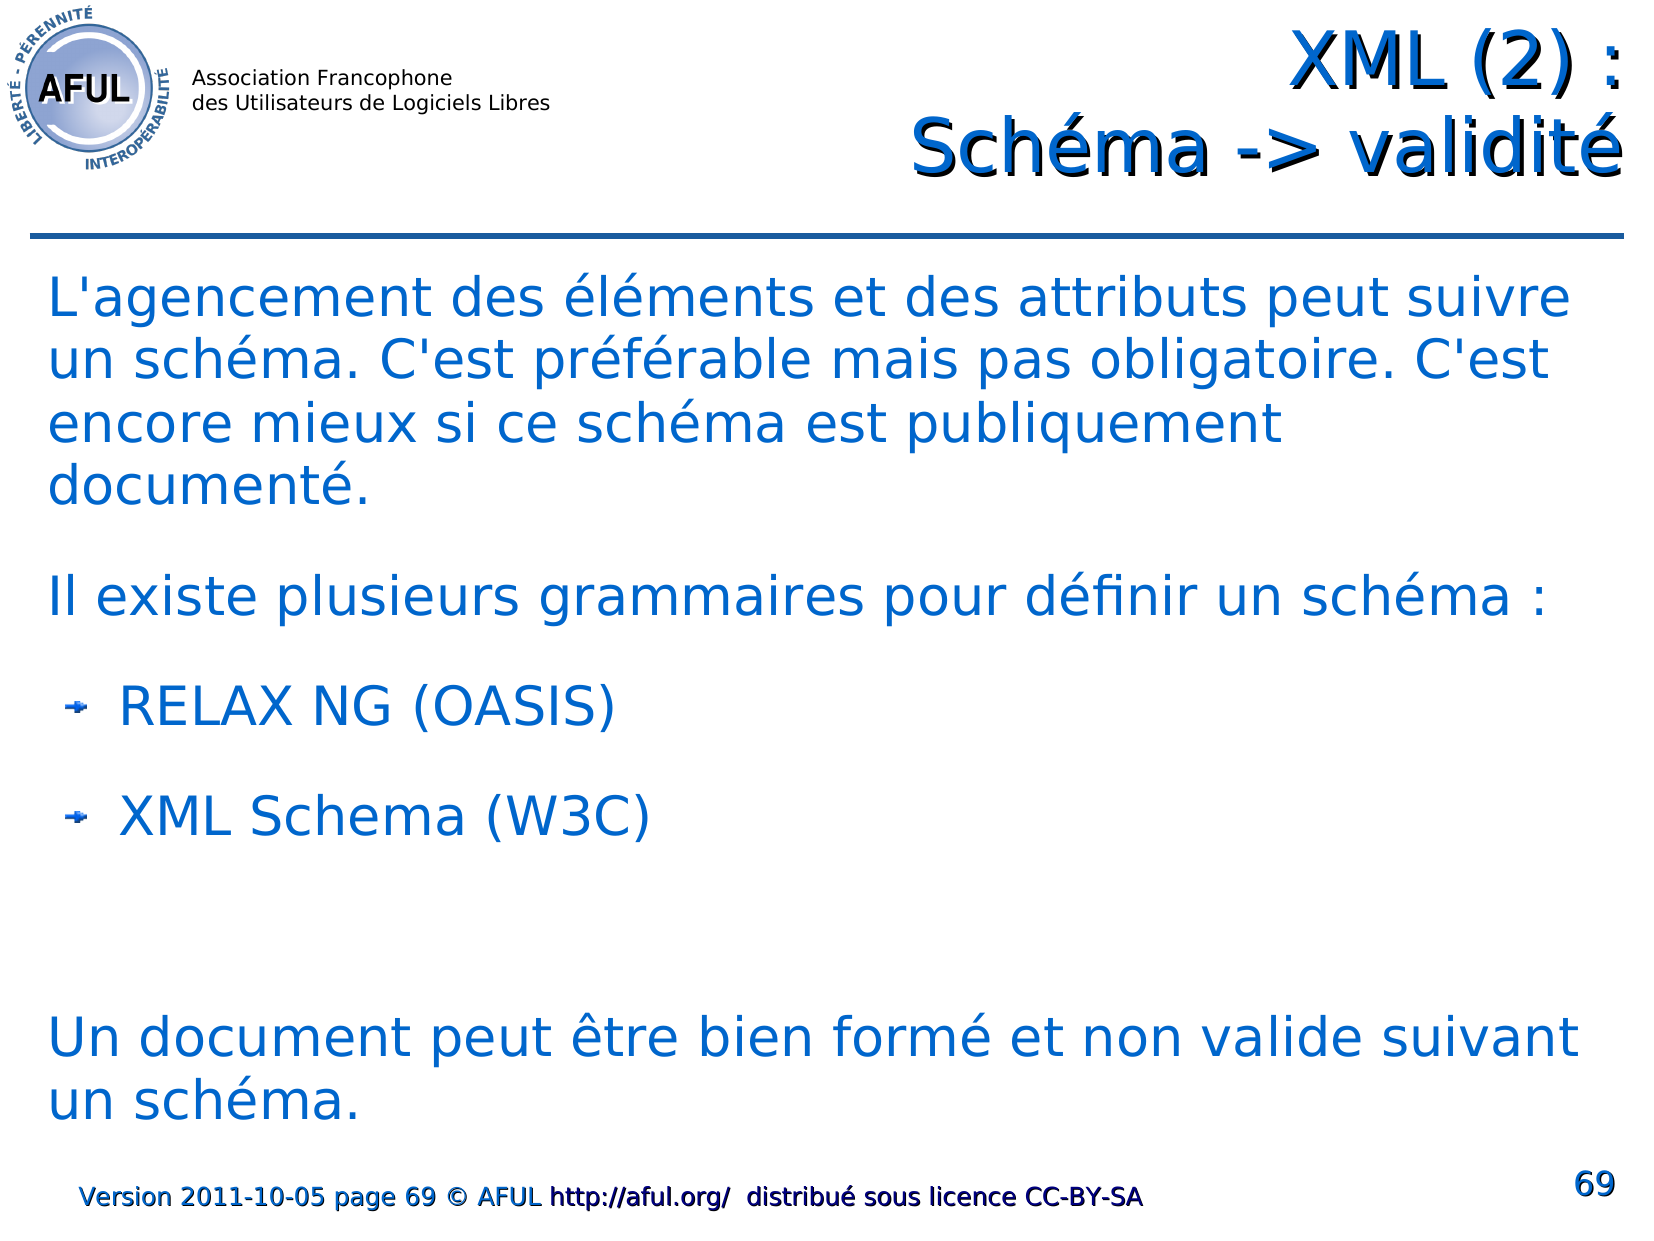

# XML (2) : Schéma -> validité
L'agencement des éléments et des attributs peut suivre un schéma. C'est préférable mais pas obligatoire. C'est encore mieux si ce schéma est publiquement documenté.
Il existe plusieurs grammaires pour définir un schéma :
RELAX NG (OASIS)
XML Schema (W3C)
Un document peut être bien formé et non valide suivant un schéma.